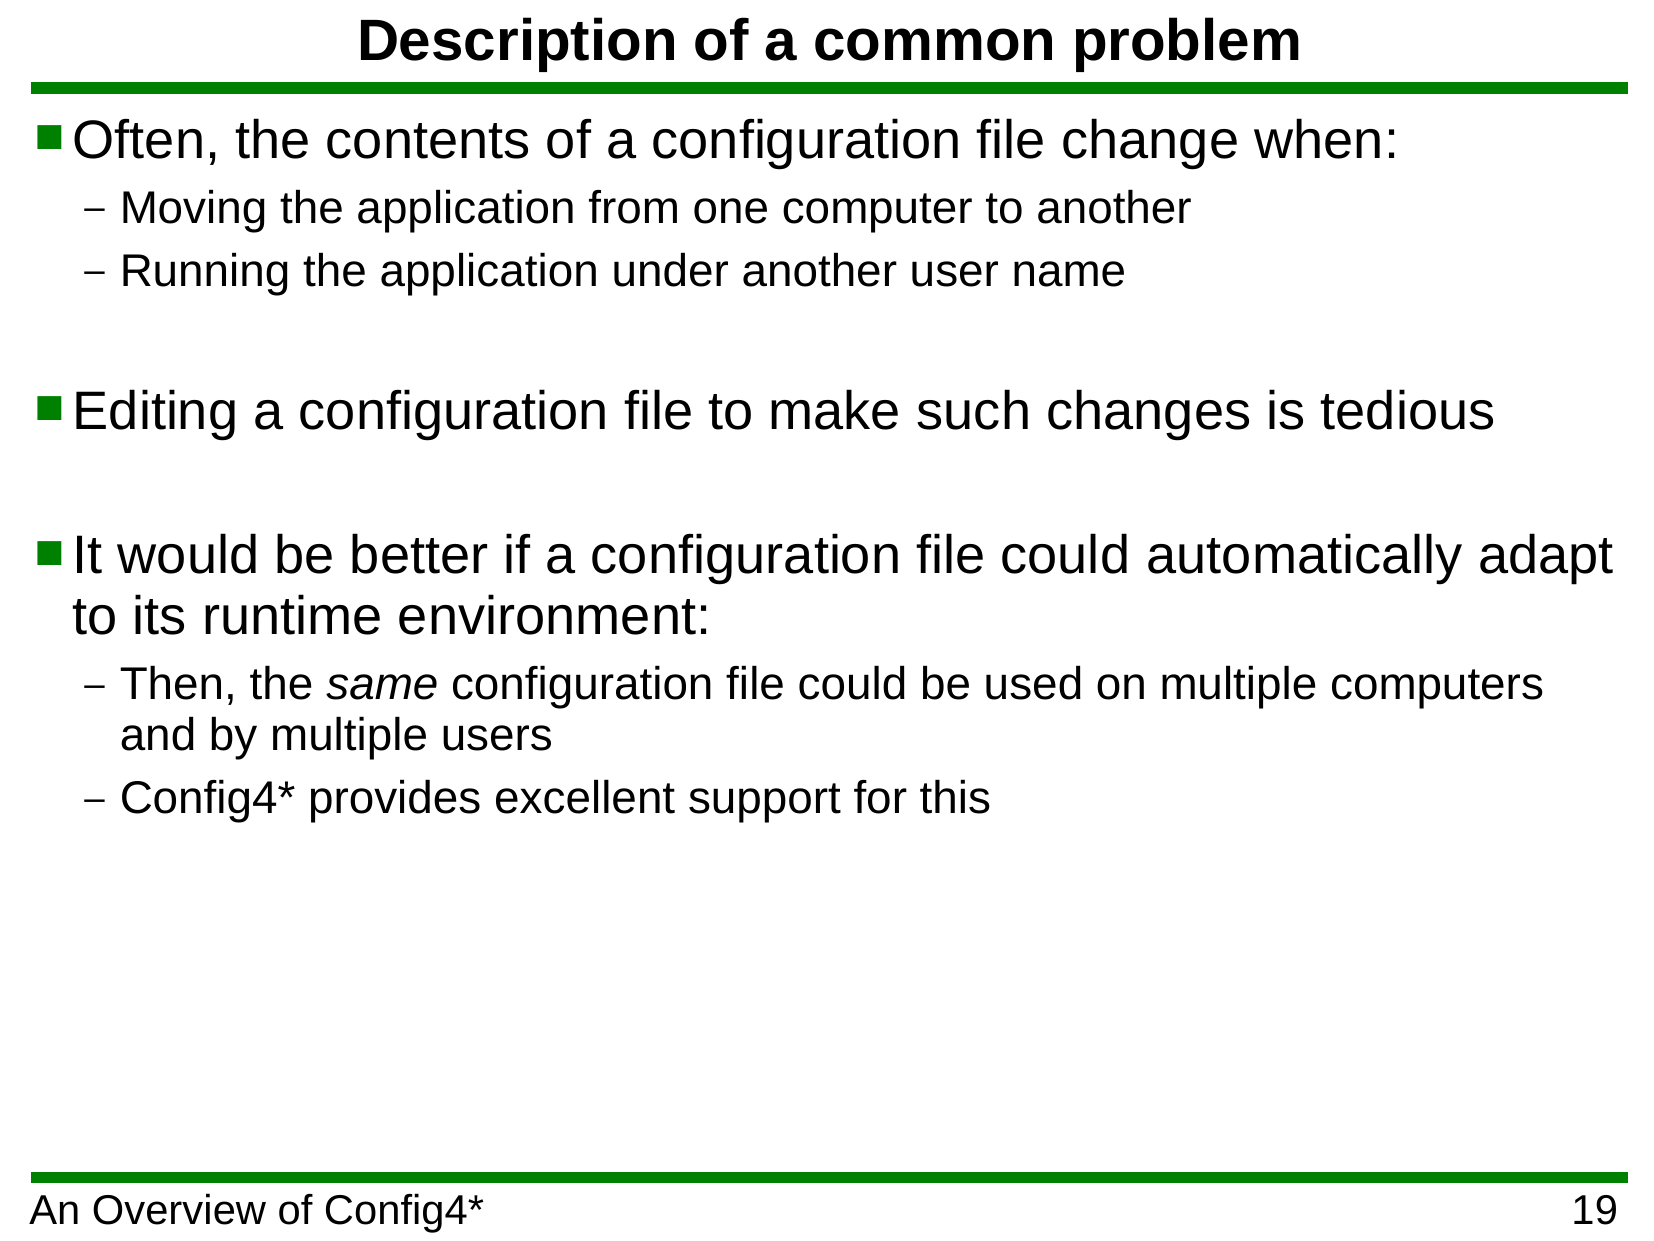

# Description of a common problem
Often, the contents of a configuration file change when:
Moving the application from one computer to another
Running the application under another user name
Editing a configuration file to make such changes is tedious
It would be better if a configuration file could automatically adapt to its runtime environment:
Then, the same configuration file could be used on multiple computers and by multiple users
Config4* provides excellent support for this
An Overview of Config4*
19